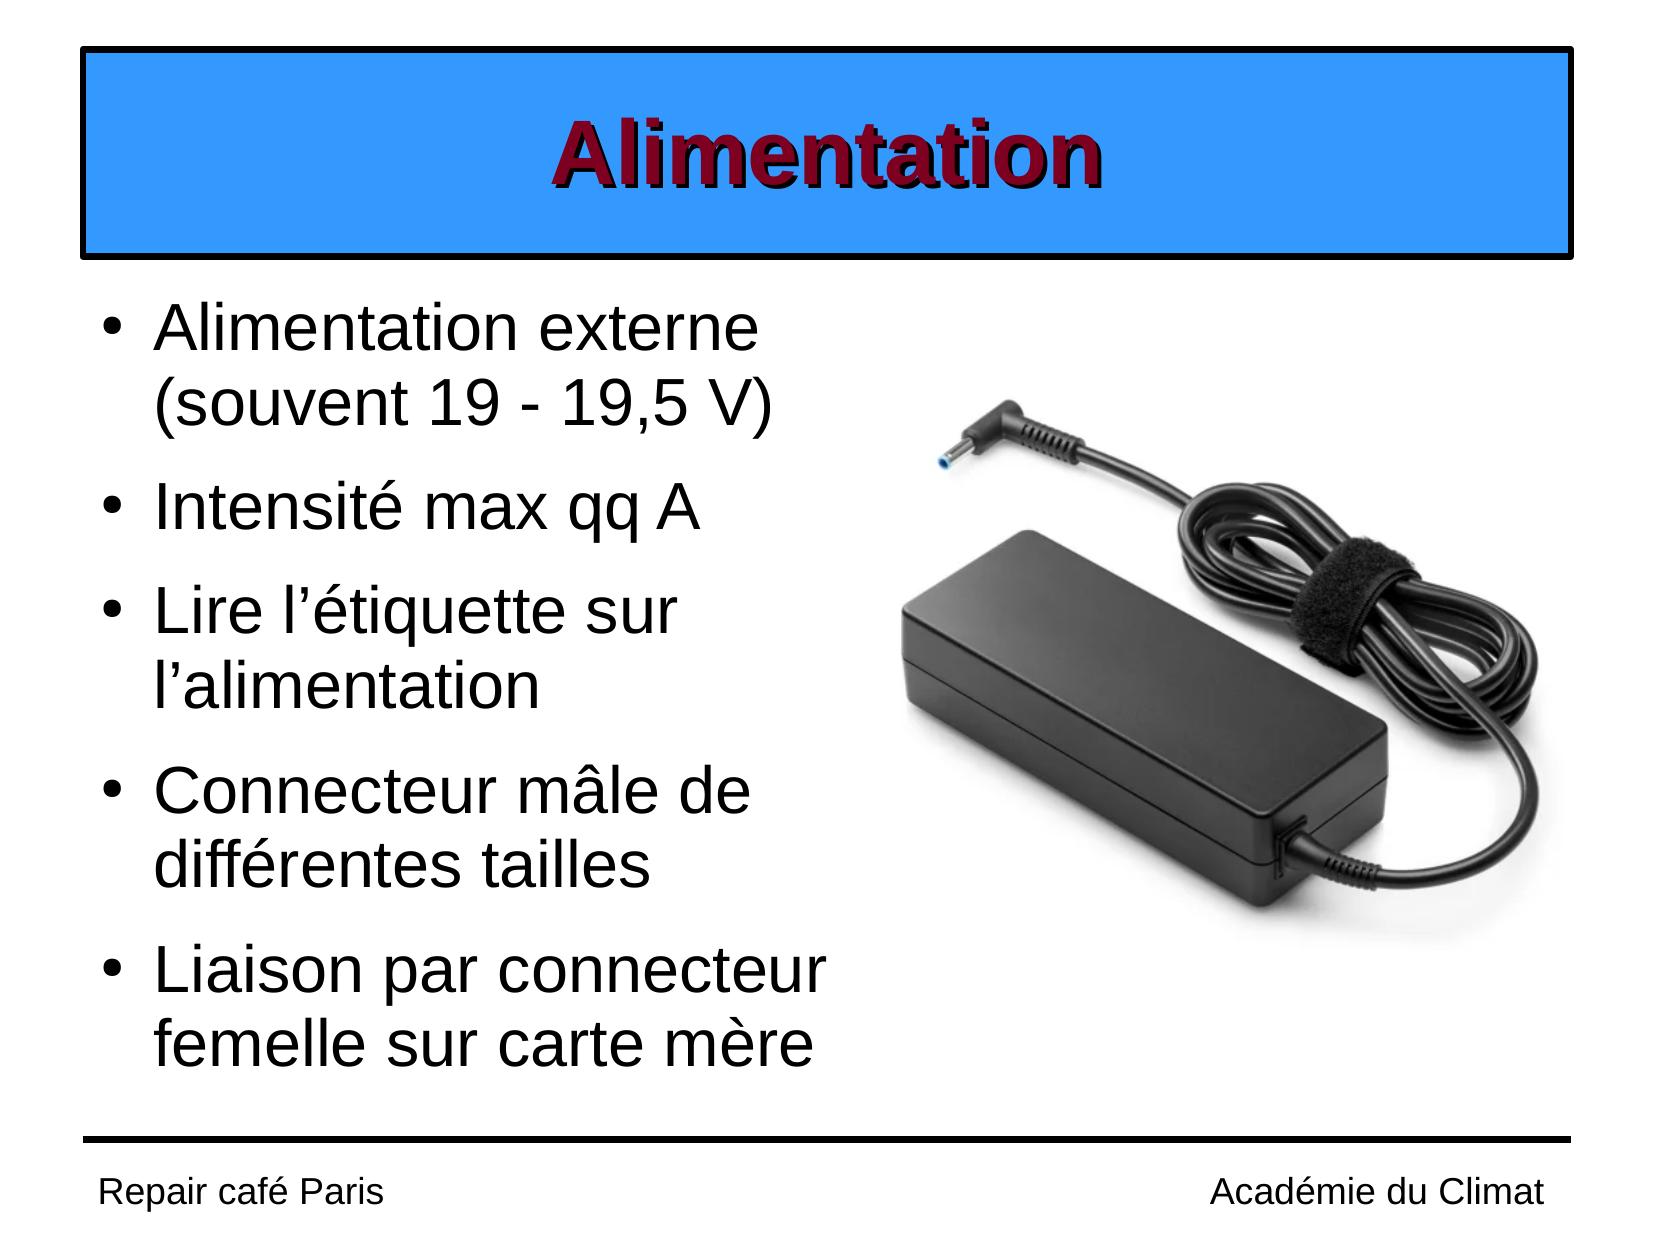

# Alimentation
Alimentation externe (souvent 19 - 19,5 V)
Intensité max qq A
Lire l’étiquette sur l’alimentation
Connecteur mâle de différentes tailles
Liaison par connecteur femelle sur carte mère
Repair café Paris	Académie du Climat